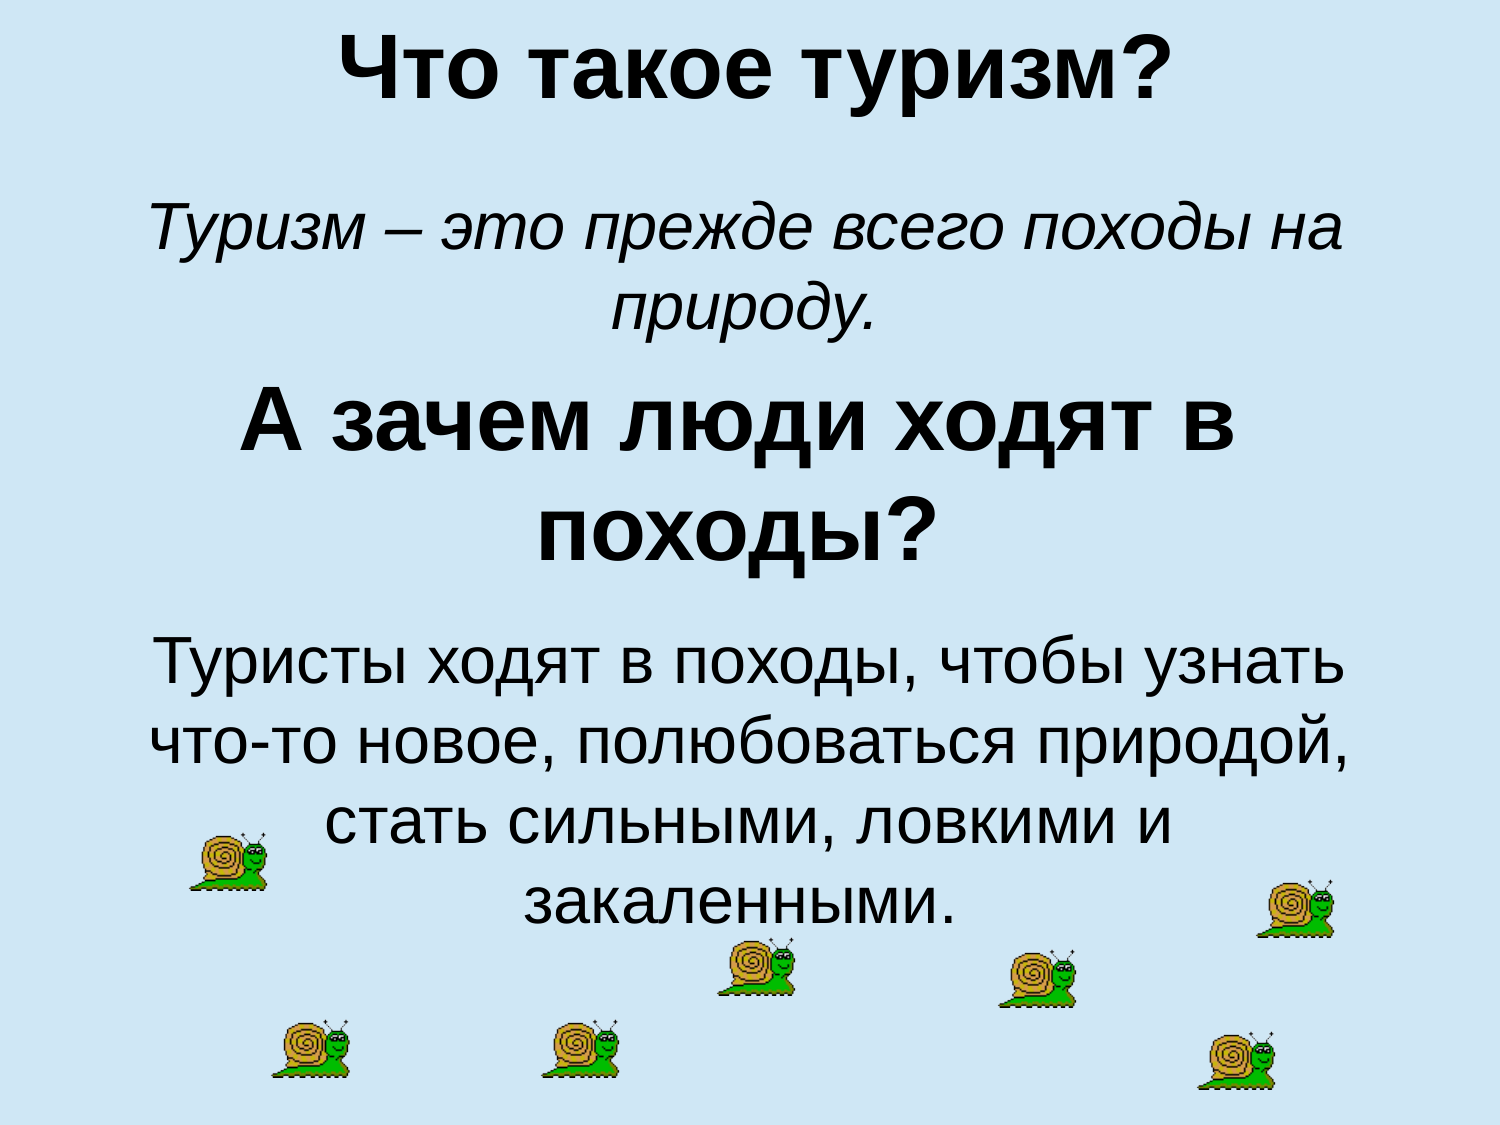

# Что такое туризм?
Туризм – это прежде всего походы на природу.
А зачем люди ходят в походы?
Туристы ходят в походы, чтобы узнать что-то новое, полюбоваться природой, стать сильными, ловкими и закаленными.